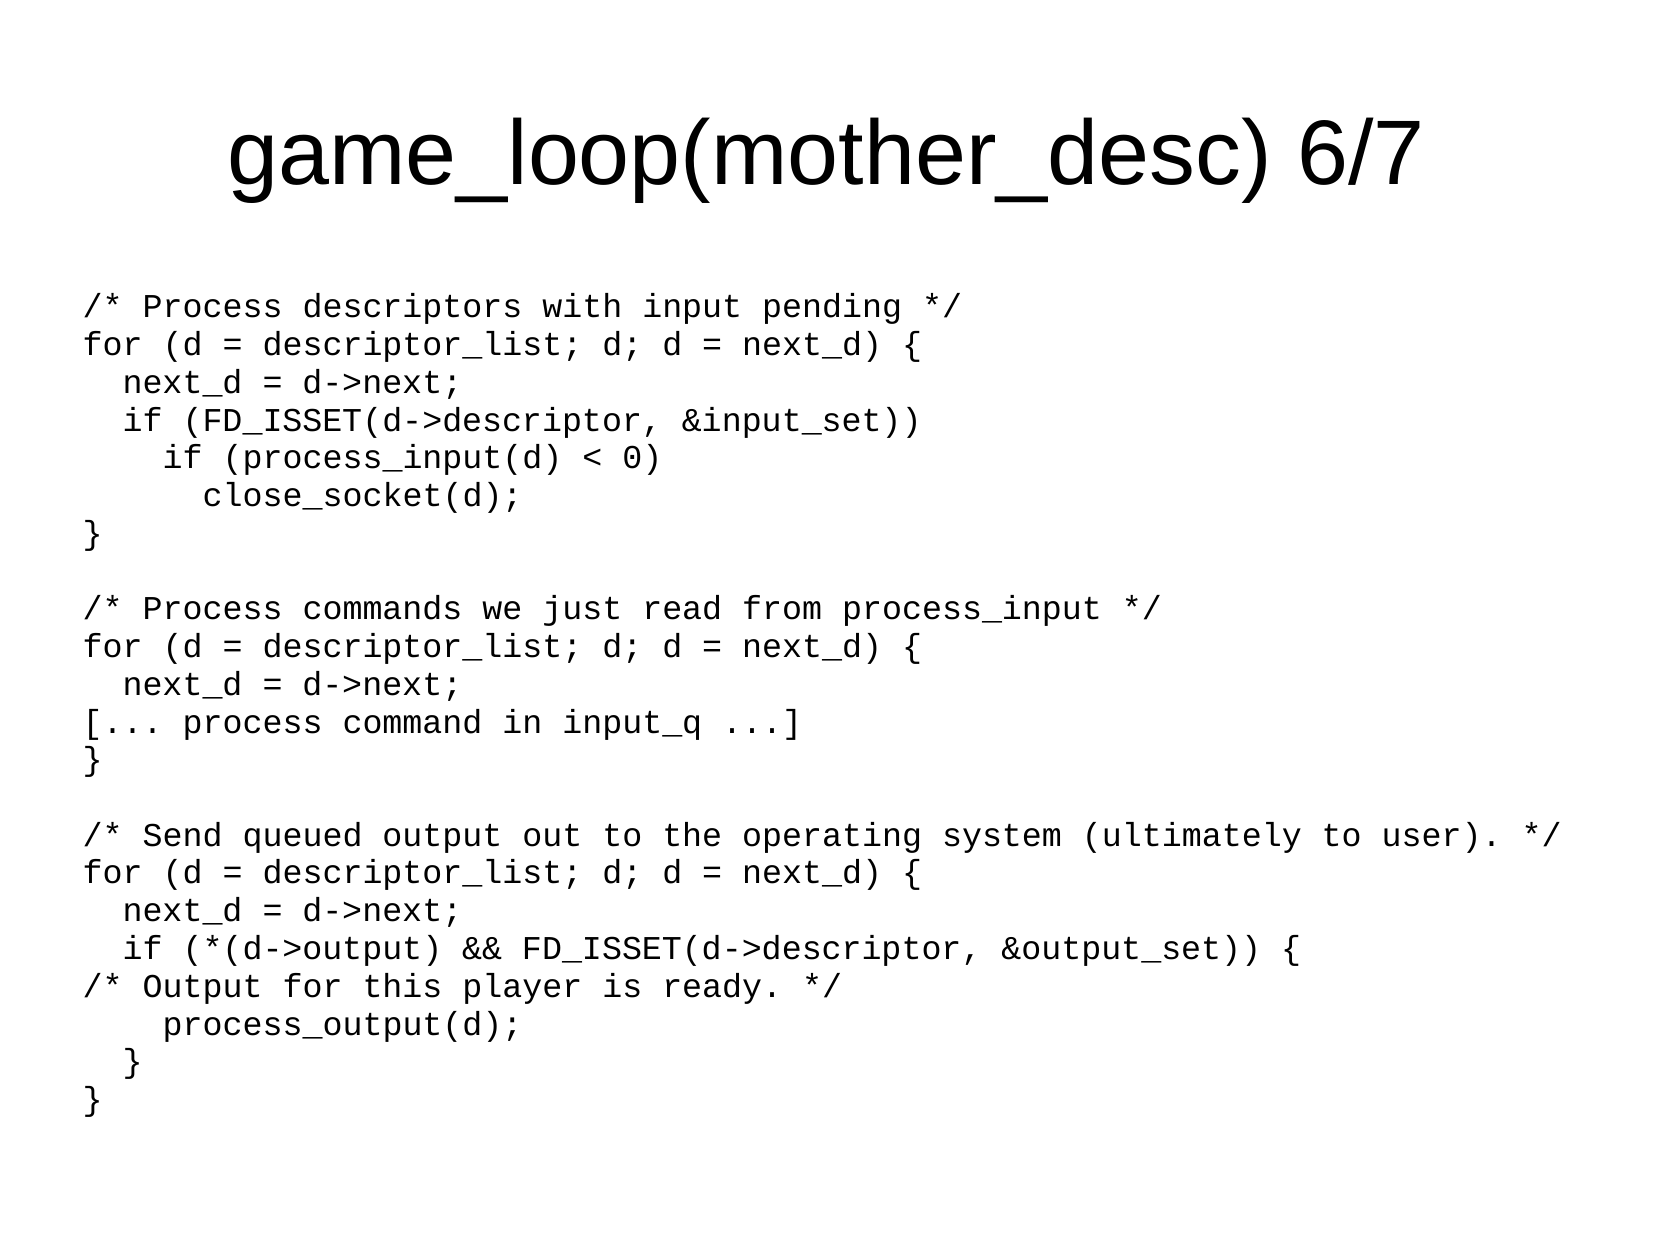

# game_loop(mother_desc) 6/7
/* Process descriptors with input pending */
for (d = descriptor_list; d; d = next_d) {
 next_d = d->next;
 if (FD_ISSET(d->descriptor, &input_set))
 if (process_input(d) < 0)
 close_socket(d);
}
/* Process commands we just read from process_input */
for (d = descriptor_list; d; d = next_d) {
 next_d = d->next;
[... process command in input_q ...]
}
/* Send queued output out to the operating system (ultimately to user). */
for (d = descriptor_list; d; d = next_d) {
 next_d = d->next;
 if (*(d->output) && FD_ISSET(d->descriptor, &output_set)) {
/* Output for this player is ready. */
 process_output(d);
 }
}